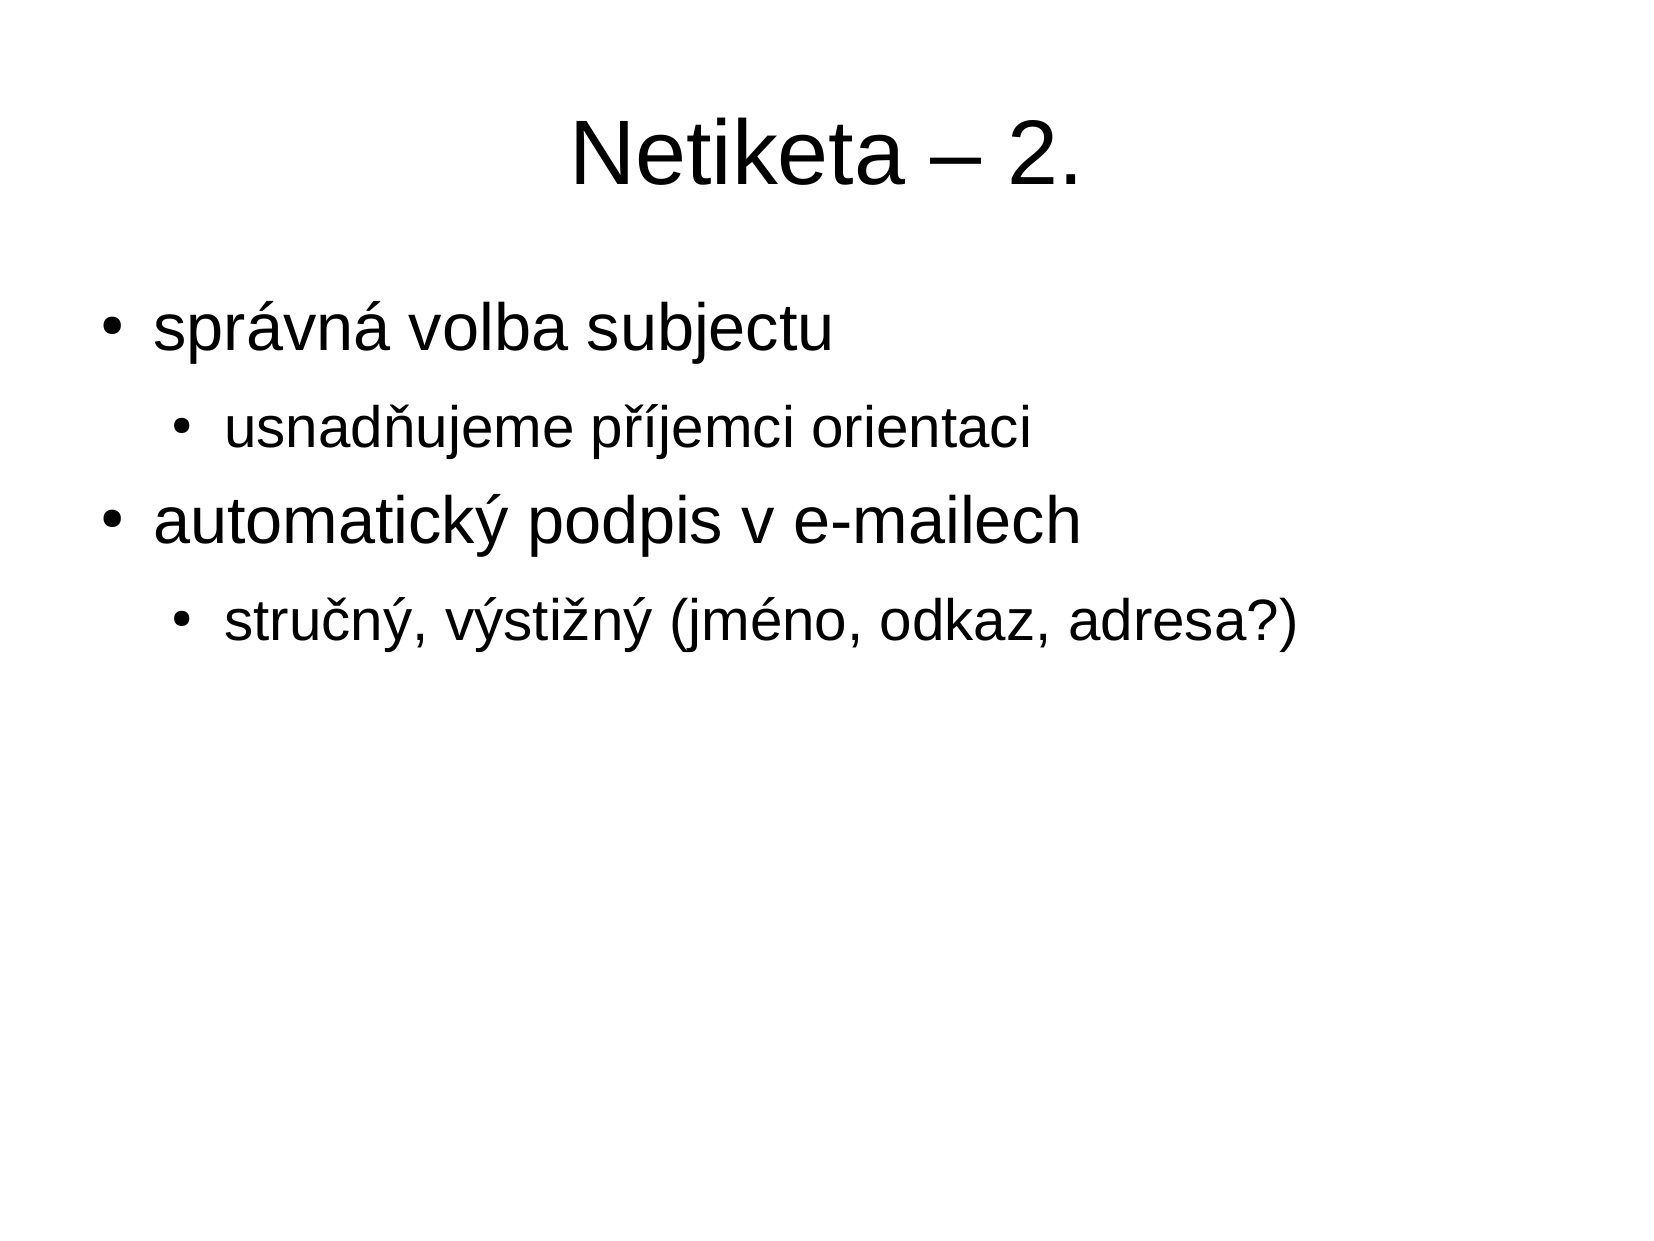

# Netiketa – 2.
správná volba subjectu
usnadňujeme příjemci orientaci
automatický podpis v e-mailech
stručný, výstižný (jméno, odkaz, adresa?)